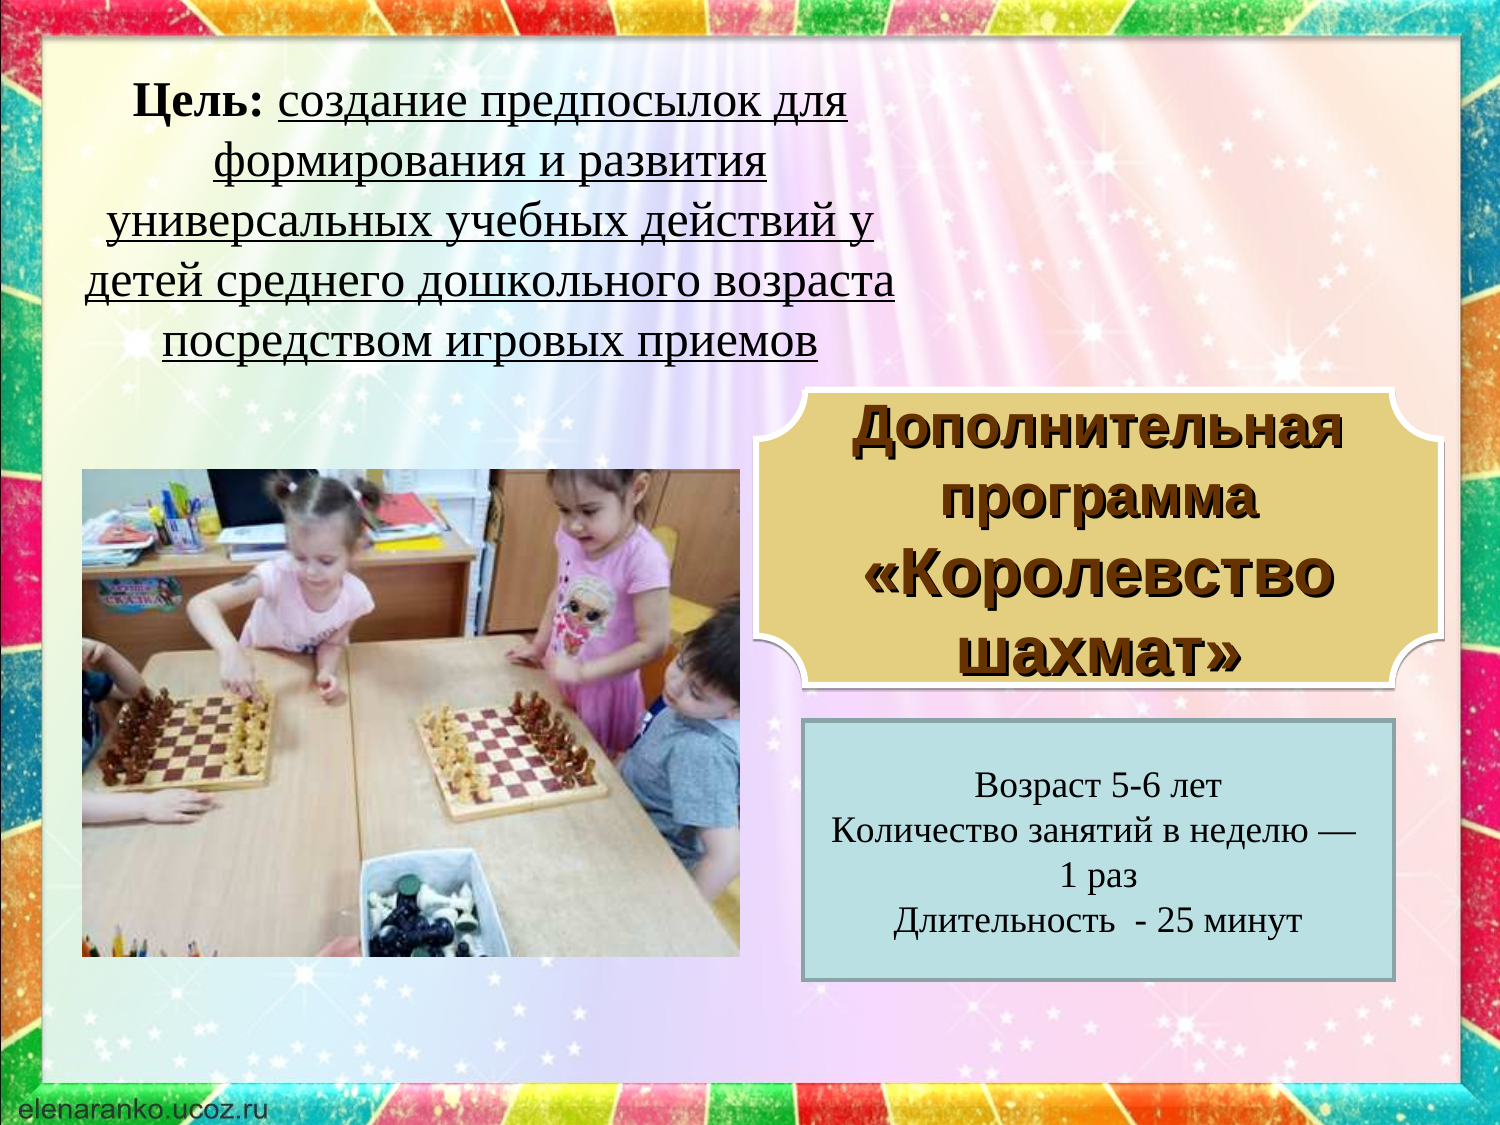

Цель: создание предпосылок для формирования и развития универсальных учебных действий у детей среднего дошкольного возраста посредством игровых приемов
Дополнительная программа
«Королевство шахмат»
Возраст 5-6 лет
Количество занятий в неделю — 1 раз
Длительность - 25 минут